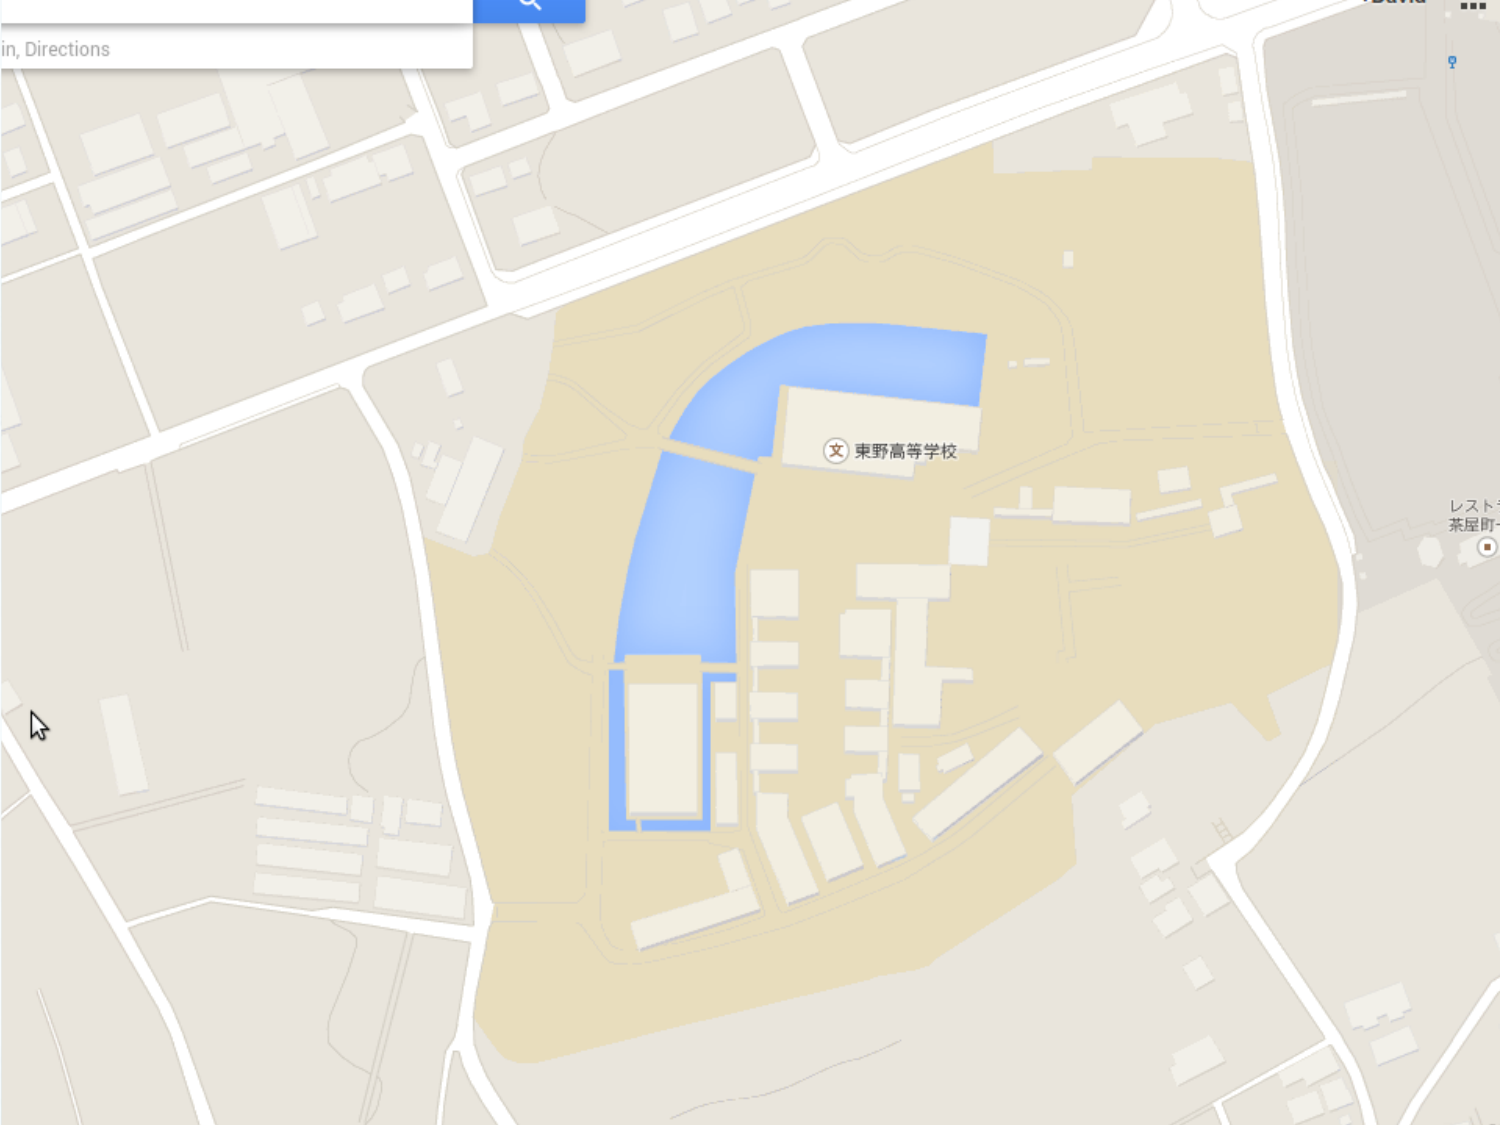

# The entrance to the campus is on the east side
Service Systems Thinking
15